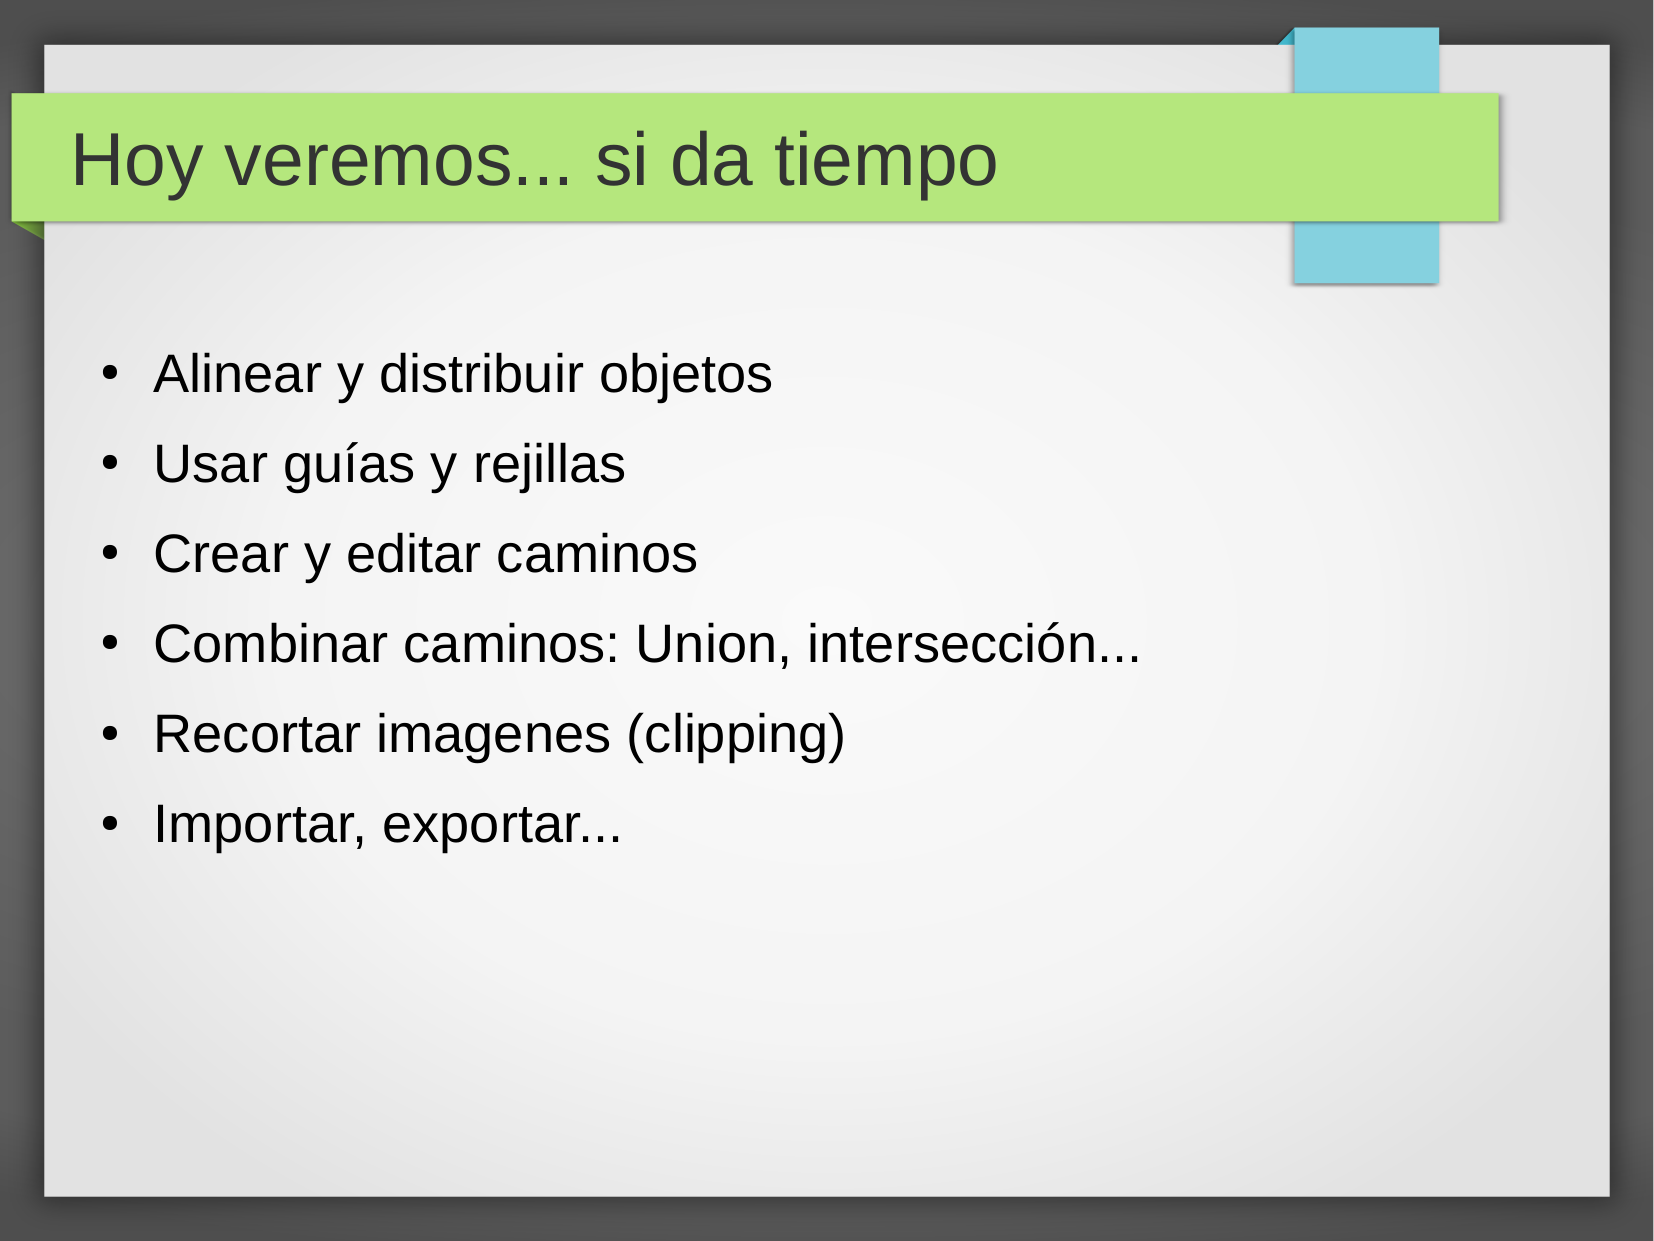

# Hoy veremos... si da tiempo
Alinear y distribuir objetos
Usar guías y rejillas
Crear y editar caminos
Combinar caminos: Union, intersección...
Recortar imagenes (clipping)
Importar, exportar...